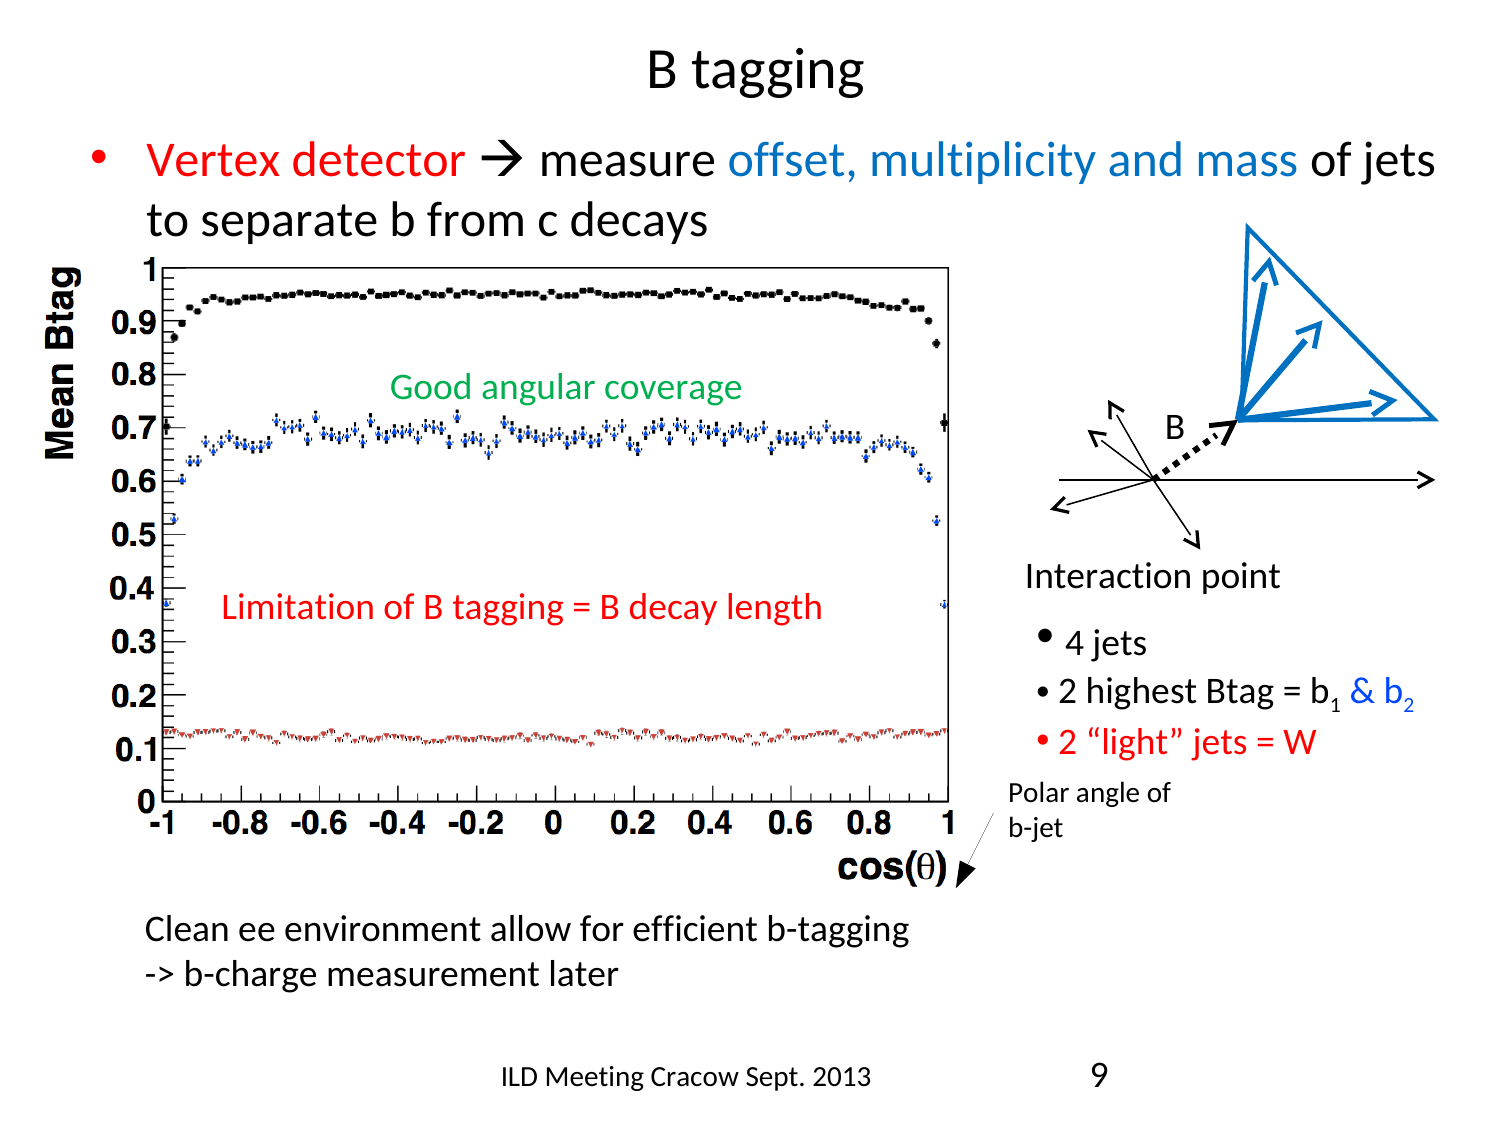

B tagging
# Vertex detector  measure offset, multiplicity and mass of jets to separate b from c decays
B
Interaction point
Good angular coverage
Limitation of B tagging = B decay length
 4 jets
 2 highest Btag = b1 & b2
 2 “light” jets = W
Polar angle of
b-jet
Clean ee environment allow for efficient b-tagging
-> b-charge measurement later
Snowmass Pre-Meeting Seattle April 2013
9